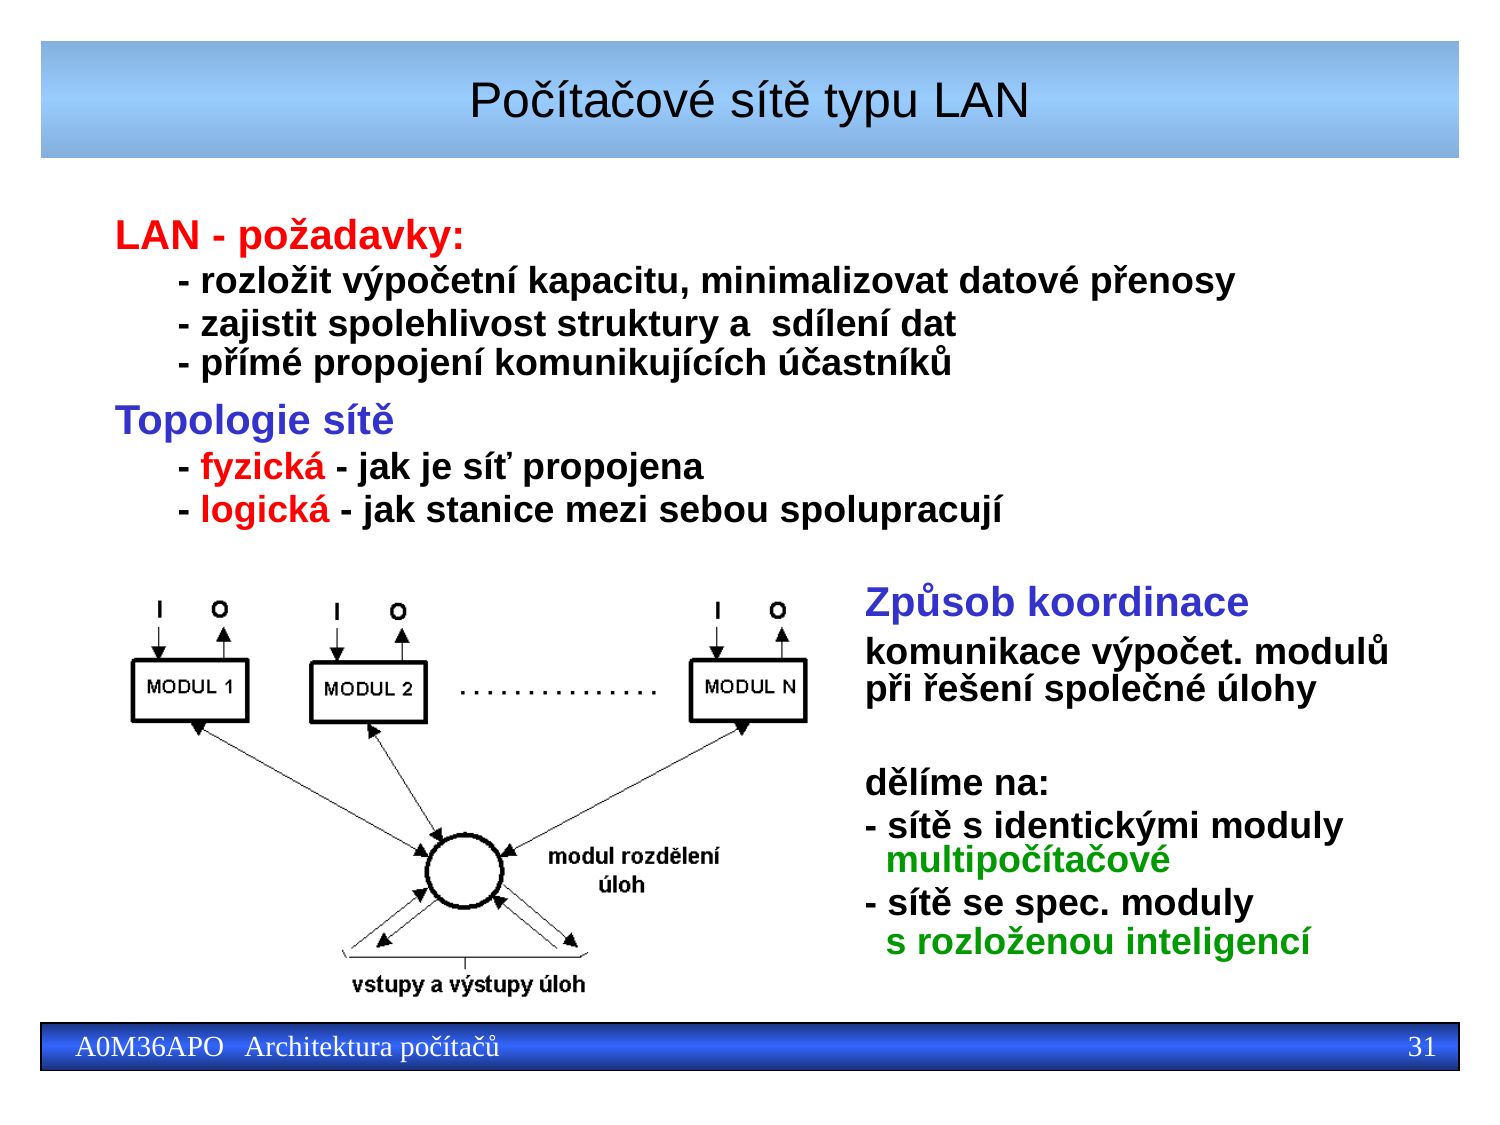

# Počítačové sítě typu LAN
LAN - požadavky:
- rozložit výpočetní kapacitu, minimalizovat datové přenosy
- zajistit spolehlivost struktury a sdílení dat
- přímé propojení komunikujících účastníků
Topologie sítě
- fyzická - jak je síť propojena
- logická - jak stanice mezi sebou spolupracují
					Způsob koordinace
 					komunikace výpočet. modulů 					při řešení společné úlohy
					dělíme na:
					- sítě s identickými moduly 					 multipočítačové
					- sítě se spec. moduly
					 s rozloženou inteligencí
A0M36APO Architektura počítačů
31